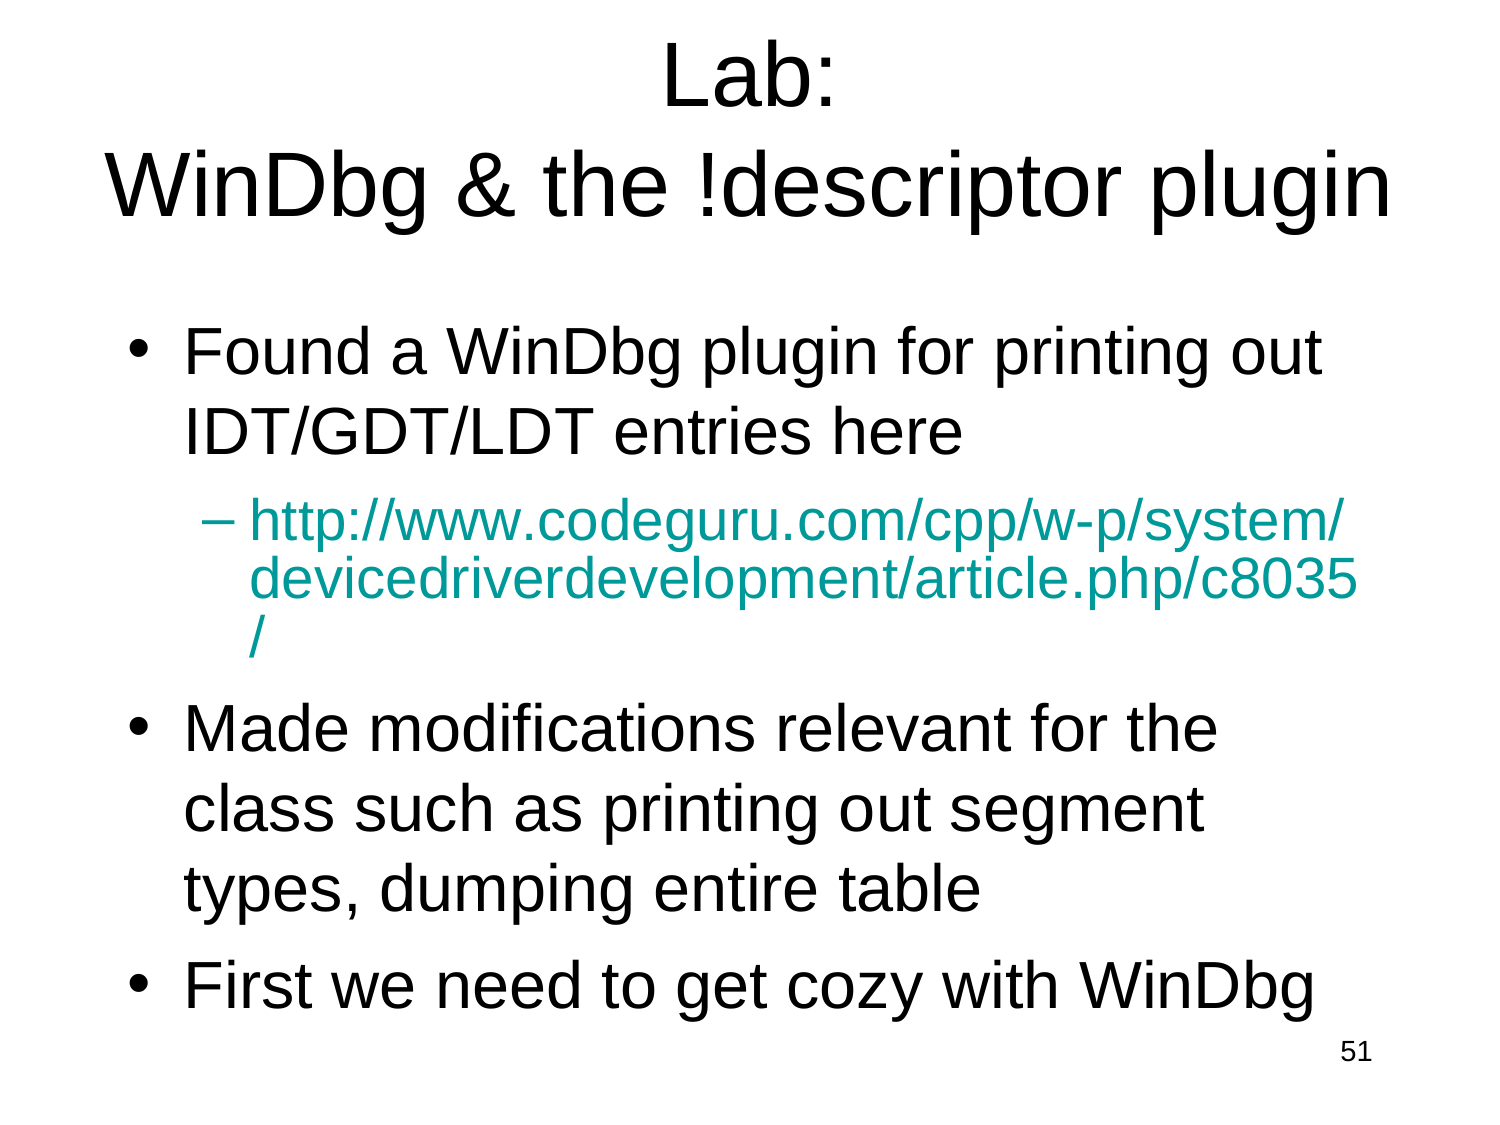

# Lab: WinDbg & the !descriptor plugin
Found a WinDbg plugin for printing out IDT/GDT/LDT entries here
http://www.codeguru.com/cpp/w-p/system/devicedriverdevelopment/article.php/c8035/
Made modifications relevant for the class such as printing out segment types, dumping entire table
First we need to get cozy with WinDbg